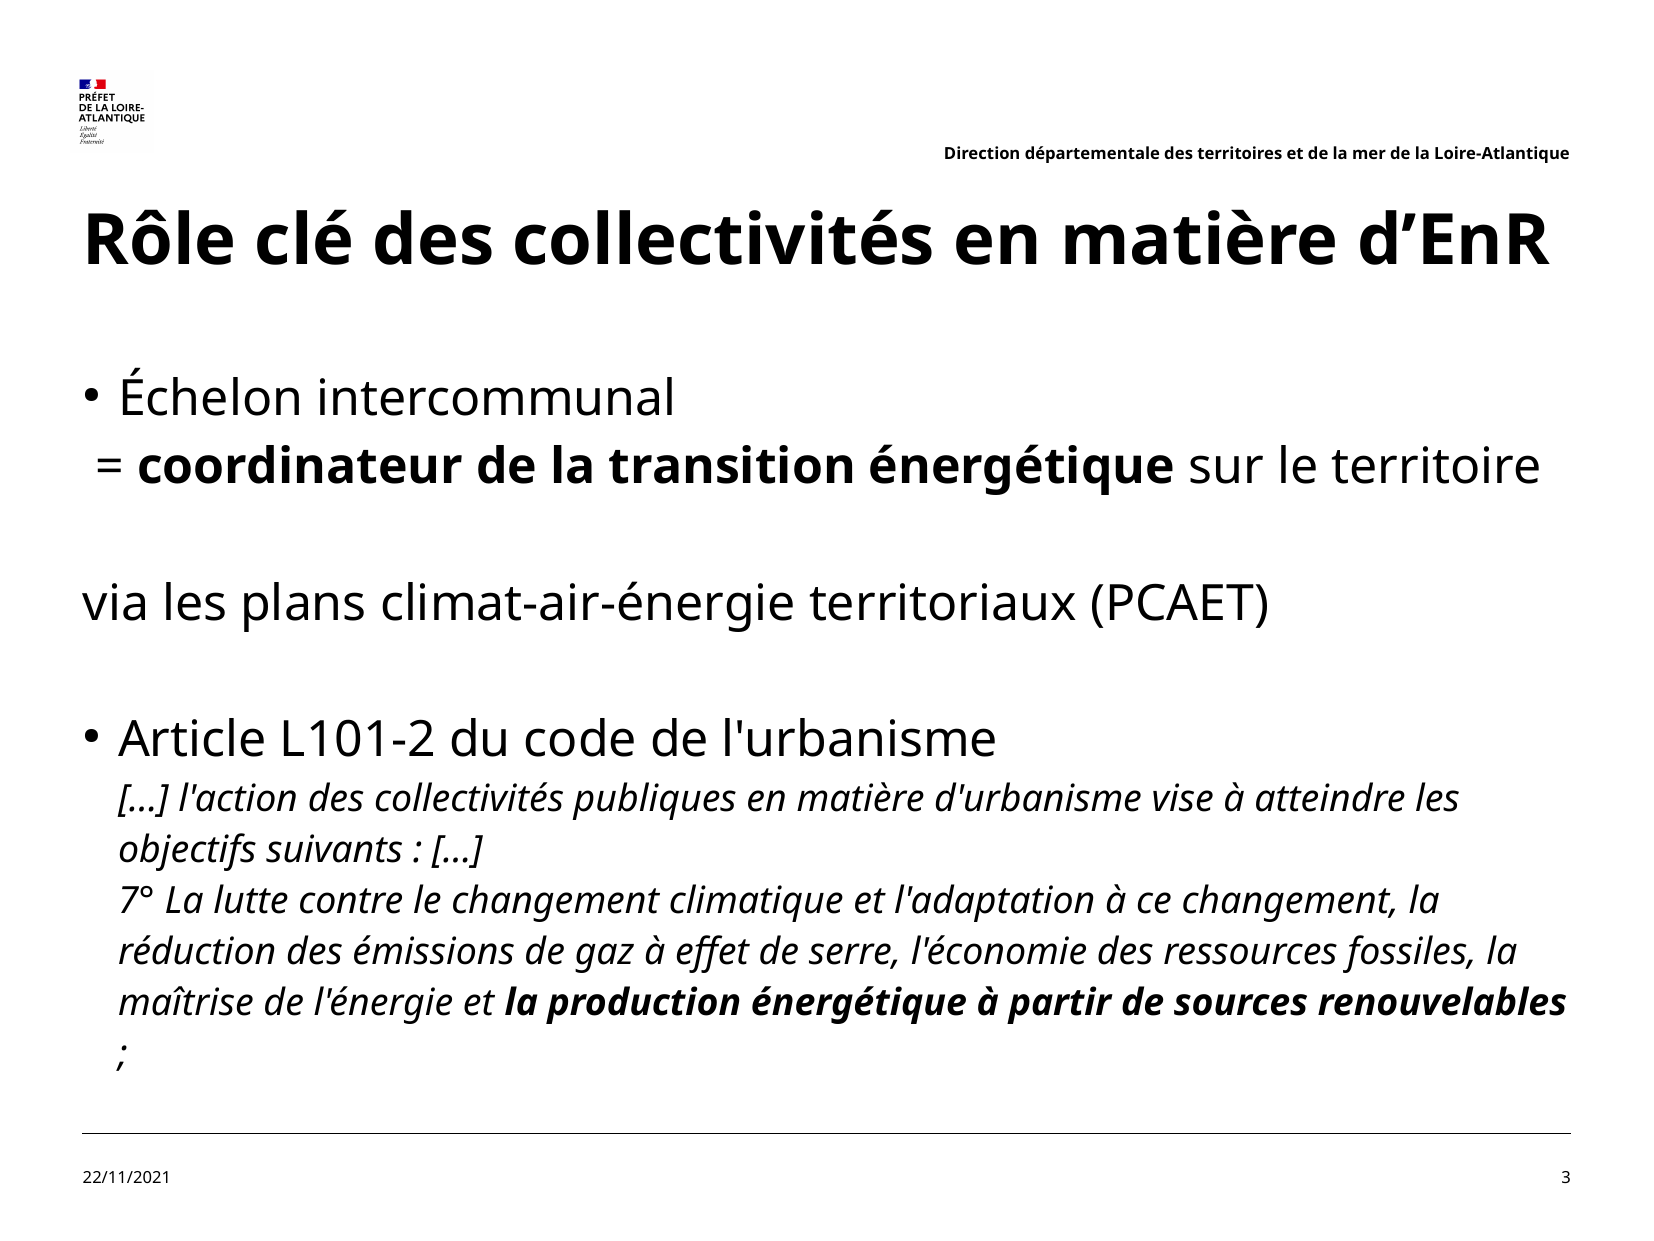

# Rôle clé des collectivités en matière d’EnR
Échelon intercommunal
 = coordinateur de la transition énergétique sur le territoire
via les plans climat-air-énergie territoriaux (PCAET)
Article L101-2 du code de l'urbanisme
[…] l'action des collectivités publiques en matière d'urbanisme vise à atteindre les objectifs suivants : […]
7° La lutte contre le changement climatique et l'adaptation à ce changement, la réduction des émissions de gaz à effet de serre, l'économie des ressources fossiles, la maîtrise de l'énergie et la production énergétique à partir de sources renouvelables ;